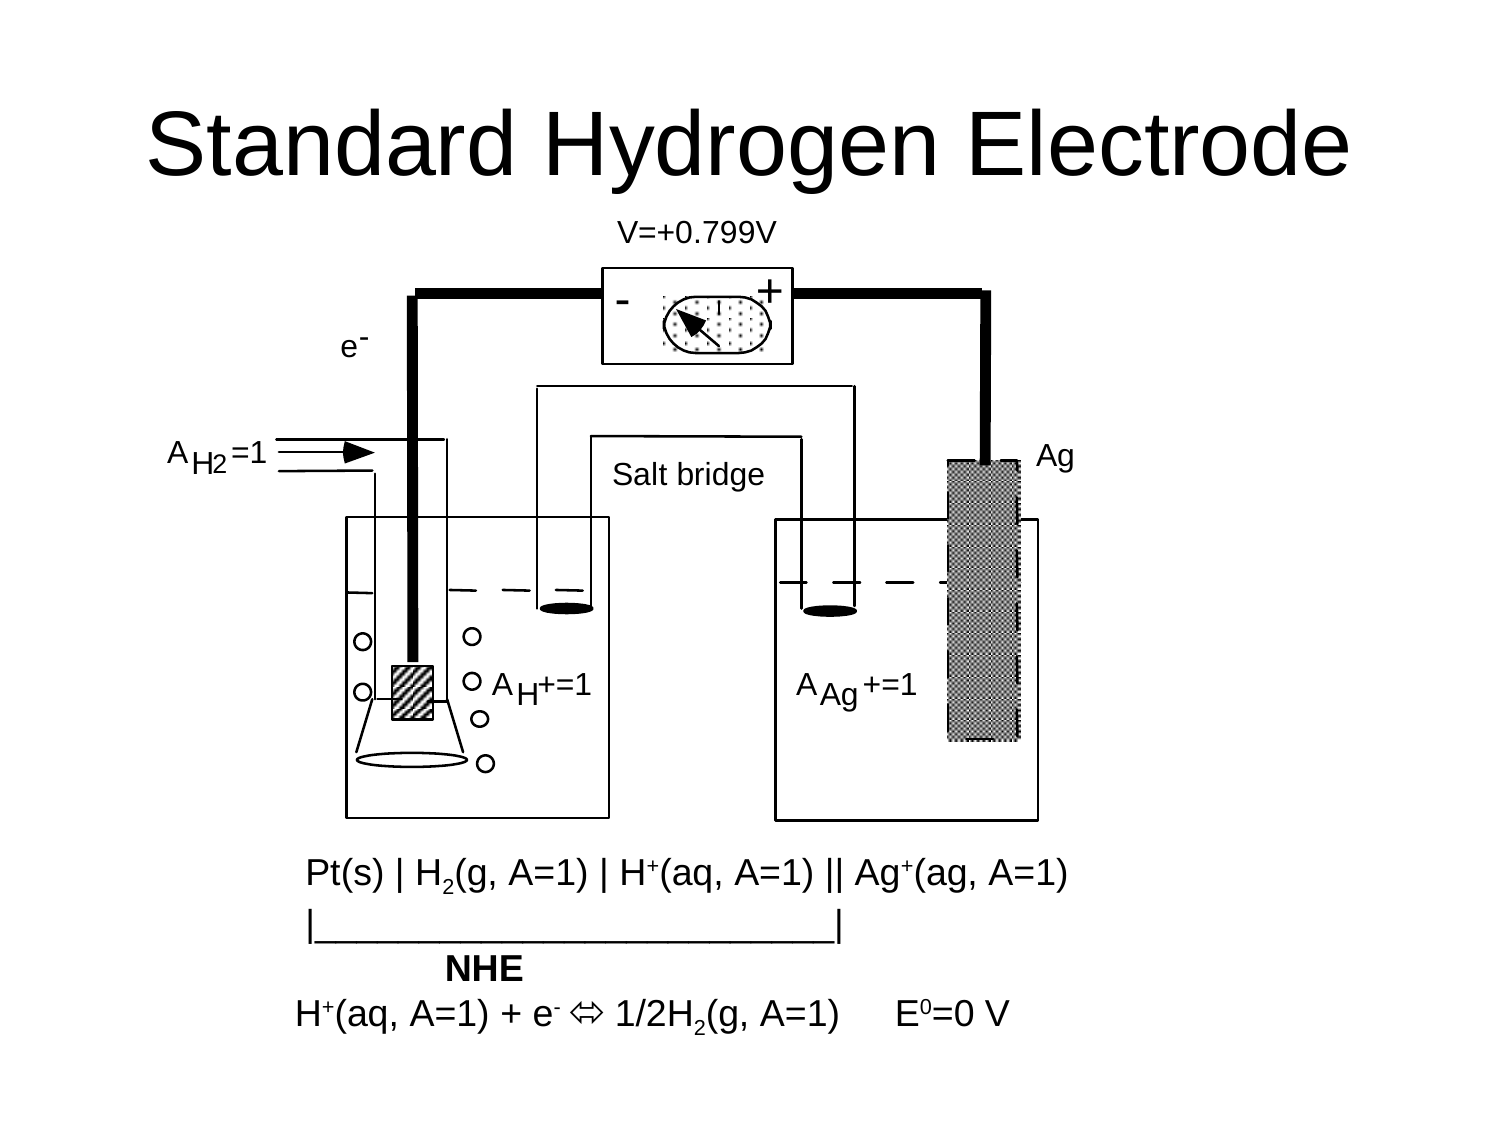

# Standard Hydrogen Electrode
 Pt(s) | H2(g, A=1) | H+(aq, A=1) || Ag+(ag, A=1)
 |_________________________|
	NHE
H+(aq, A=1) + e-  1/2H2(g, A=1)	E0=0 V